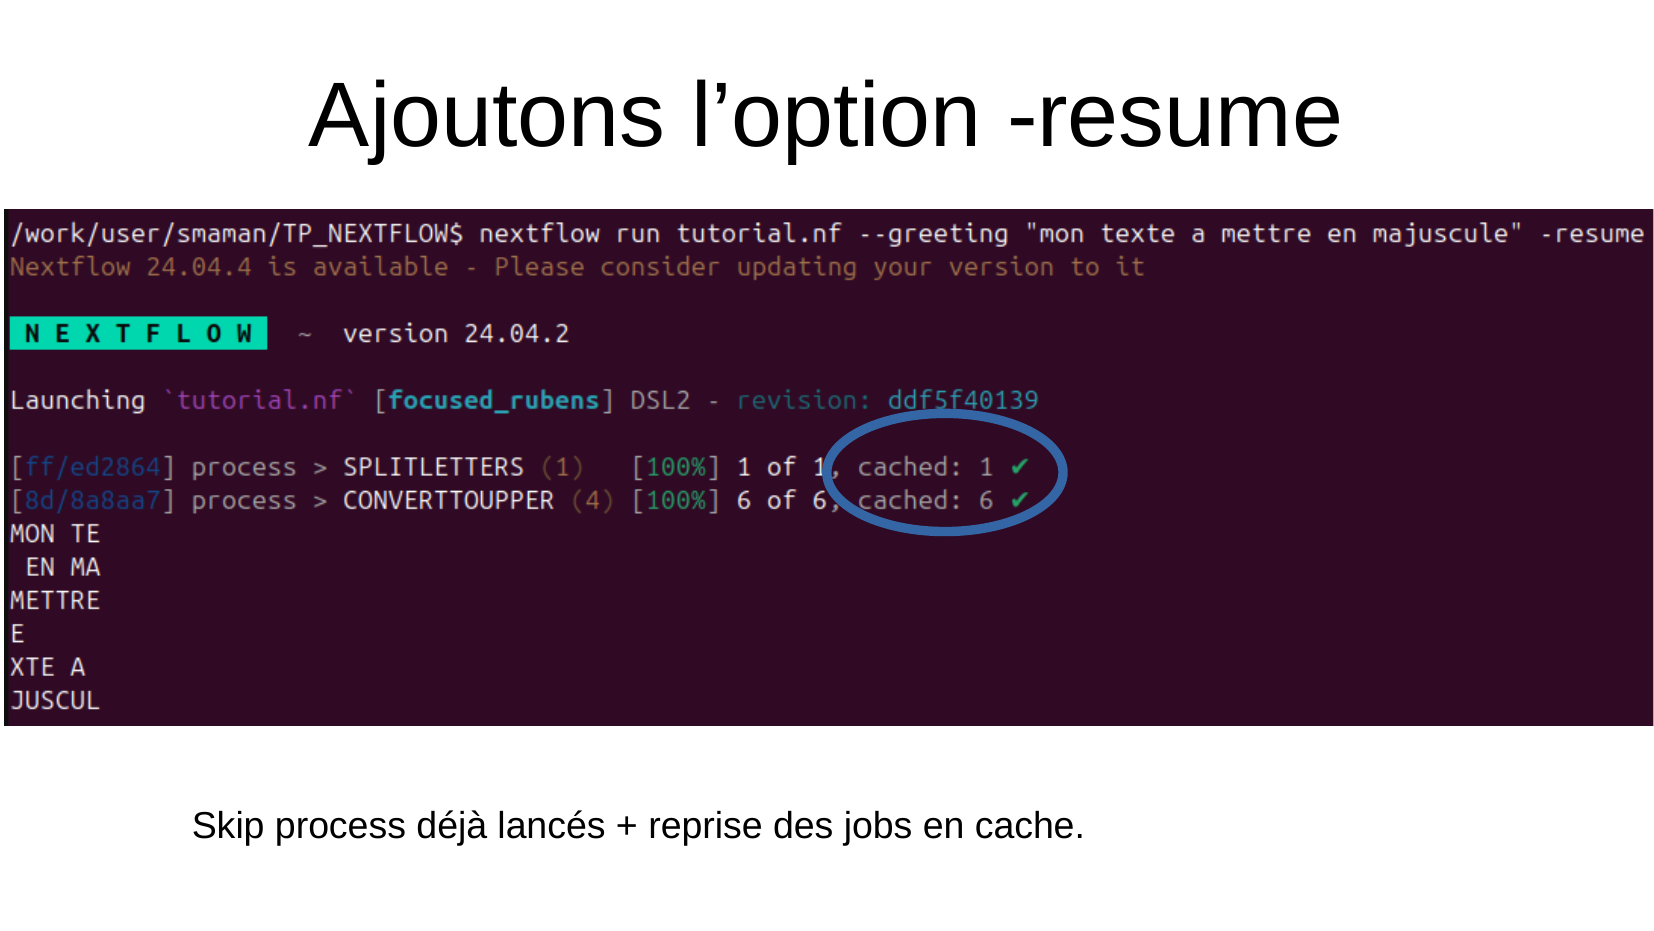

# Ajoutons l’option -resume
Skip process déjà lancés + reprise des jobs en cache.